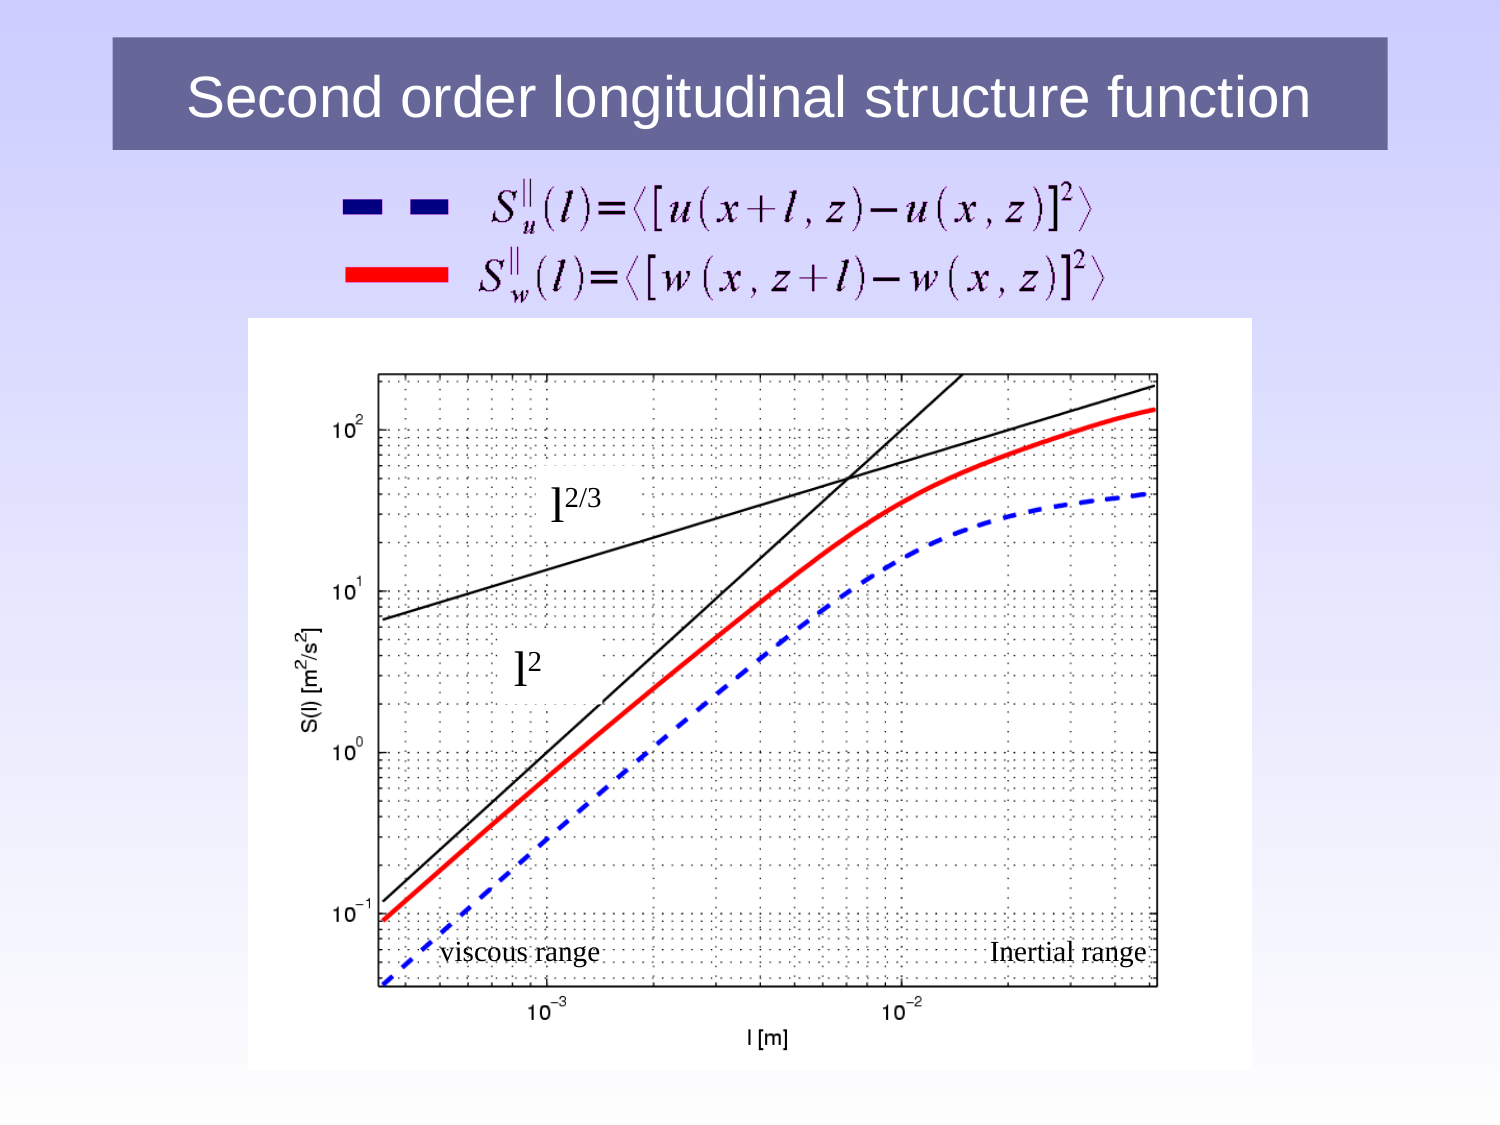

Second order longitudinal structure function
l2/3
l2
viscous range
Inertial range